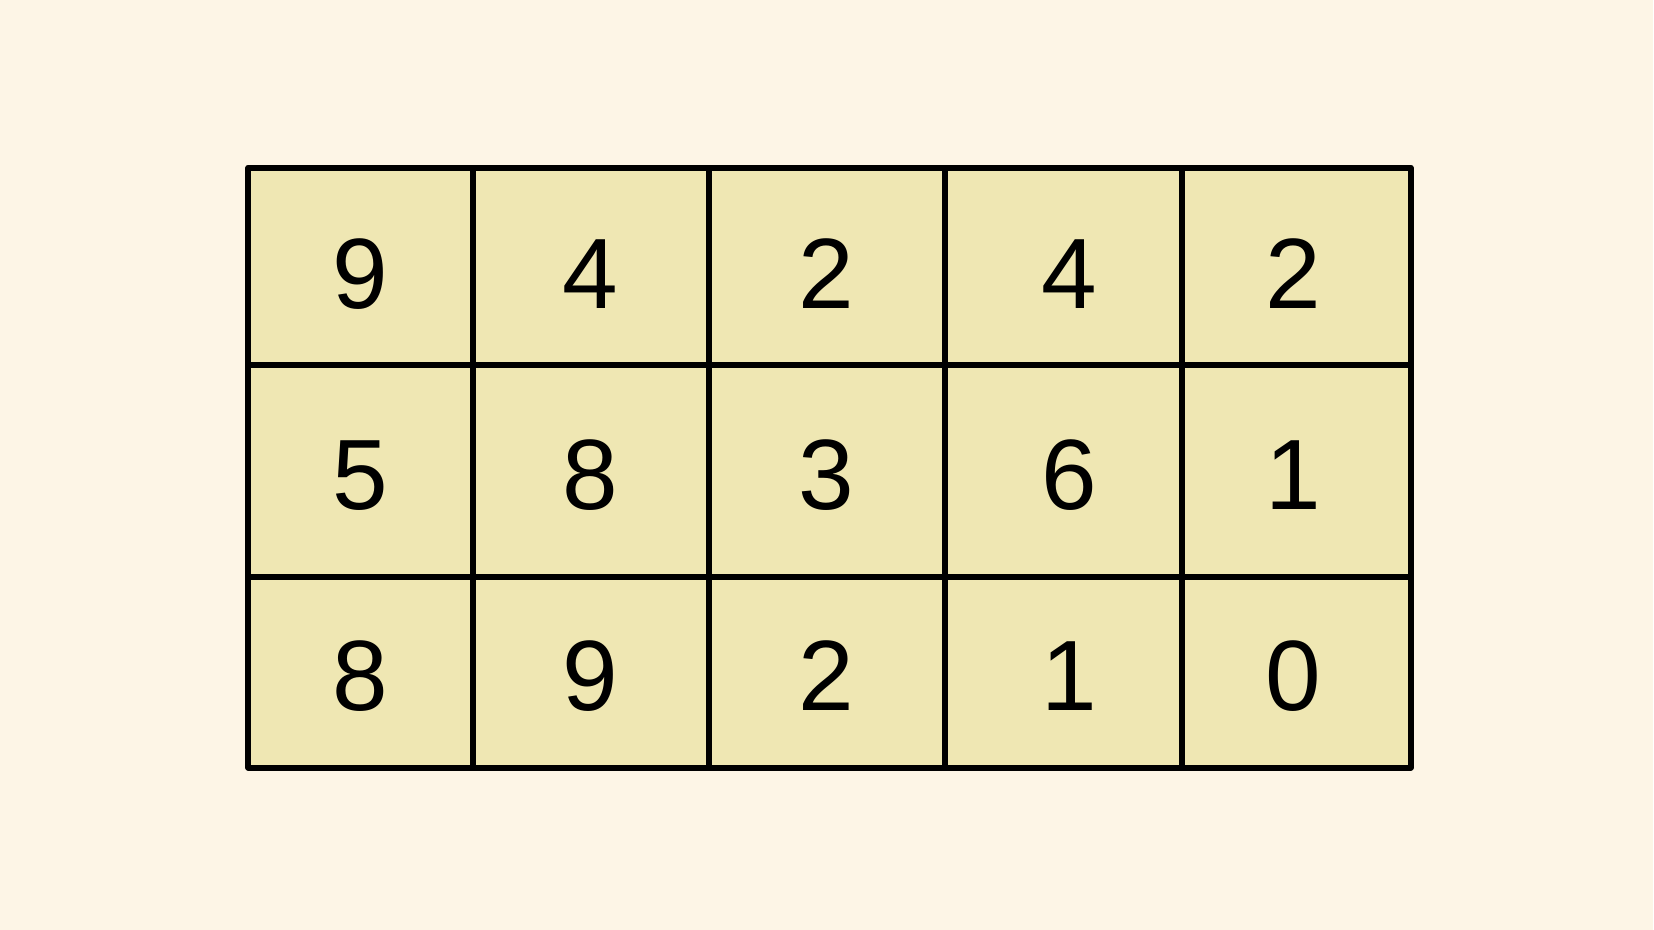

9
4
2
4
2
5
8
3
6
1
8
9
2
1
0